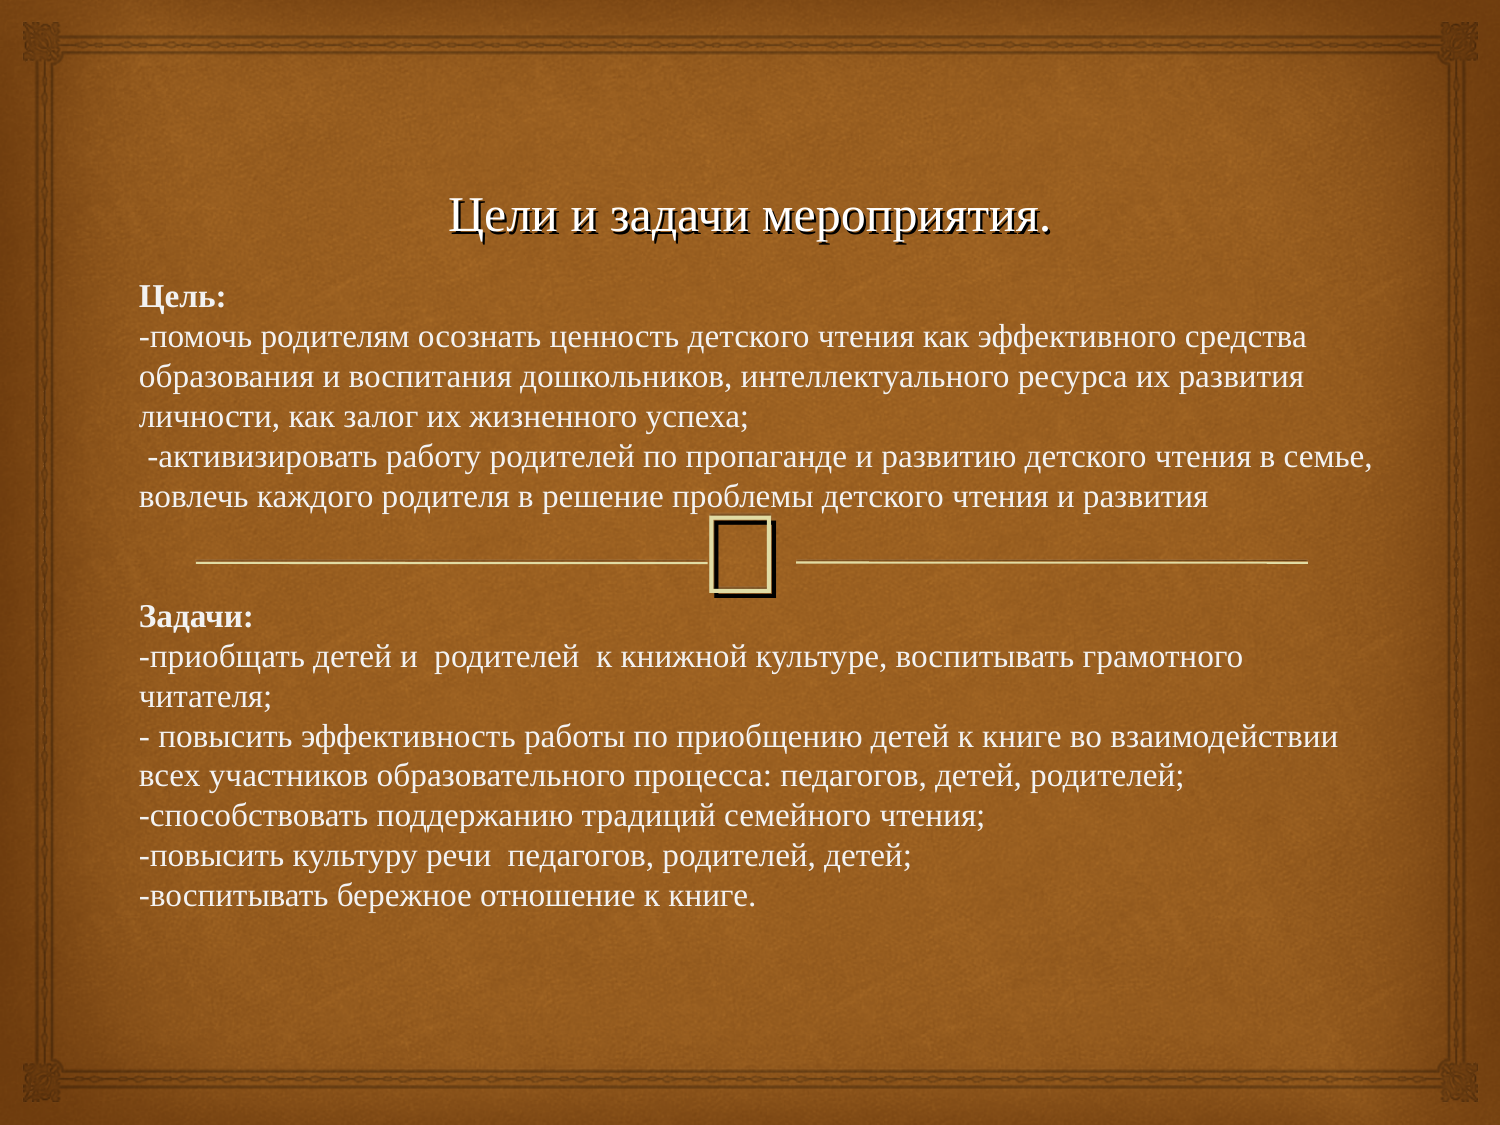

# Цели и задачи мероприятия.
Цель:
-помочь родителям осознать ценность детского чтения как эффективного средства образования и воспитания дошкольников, интеллектуального ресурса их развития личности, как залог их жизненного успеха;
 -активизировать работу родителей по пропаганде и развитию детского чтения в семье, вовлечь каждого родителя в решение проблемы детского чтения и развития
Задачи:
-приобщать детей и  родителей  к книжной культуре, воспитывать грамотного  читателя;
- повысить эффективность работы по приобщению детей к книге во взаимодействии всех участников образовательного процесса: педагогов, детей, родителей;
-способствовать поддержанию традиций семейного чтения;
-повысить культуру речи  педагогов, родителей, детей;
-воспитывать бережное отношение к книге.